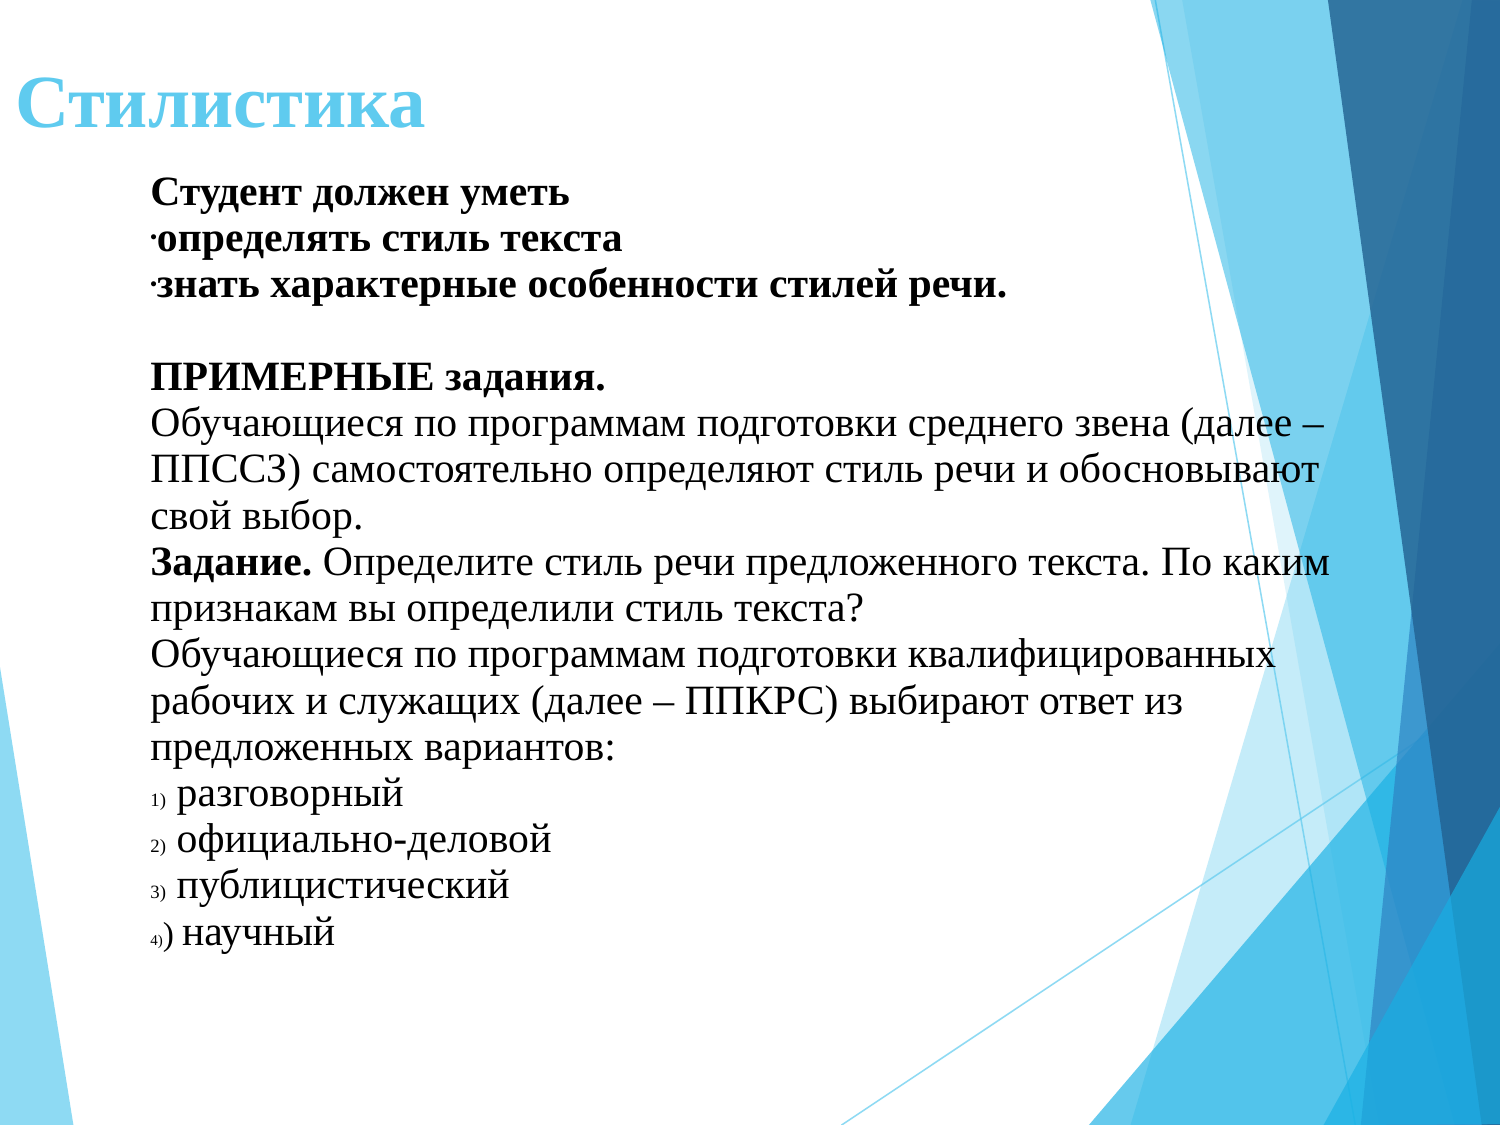

# Стилистика
Студент должен уметь
определять стиль текста
знать характерные особенности стилей речи.
ПРИМЕРНЫЕ задания.
Обучающиеся по программам подготовки среднего звена (далее – ППССЗ) самостоятельно определяют стиль речи и обосновывают
свой выбор.
Задание. Определите стиль речи предложенного текста. По каким признакам вы определили стиль текста?
Обучающиеся по программам подготовки квалифицированных рабочих и служащих (далее – ППКРС) выбирают ответ из предложенных вариантов:
 разговорный
 официально-деловой
 публицистический
) научный